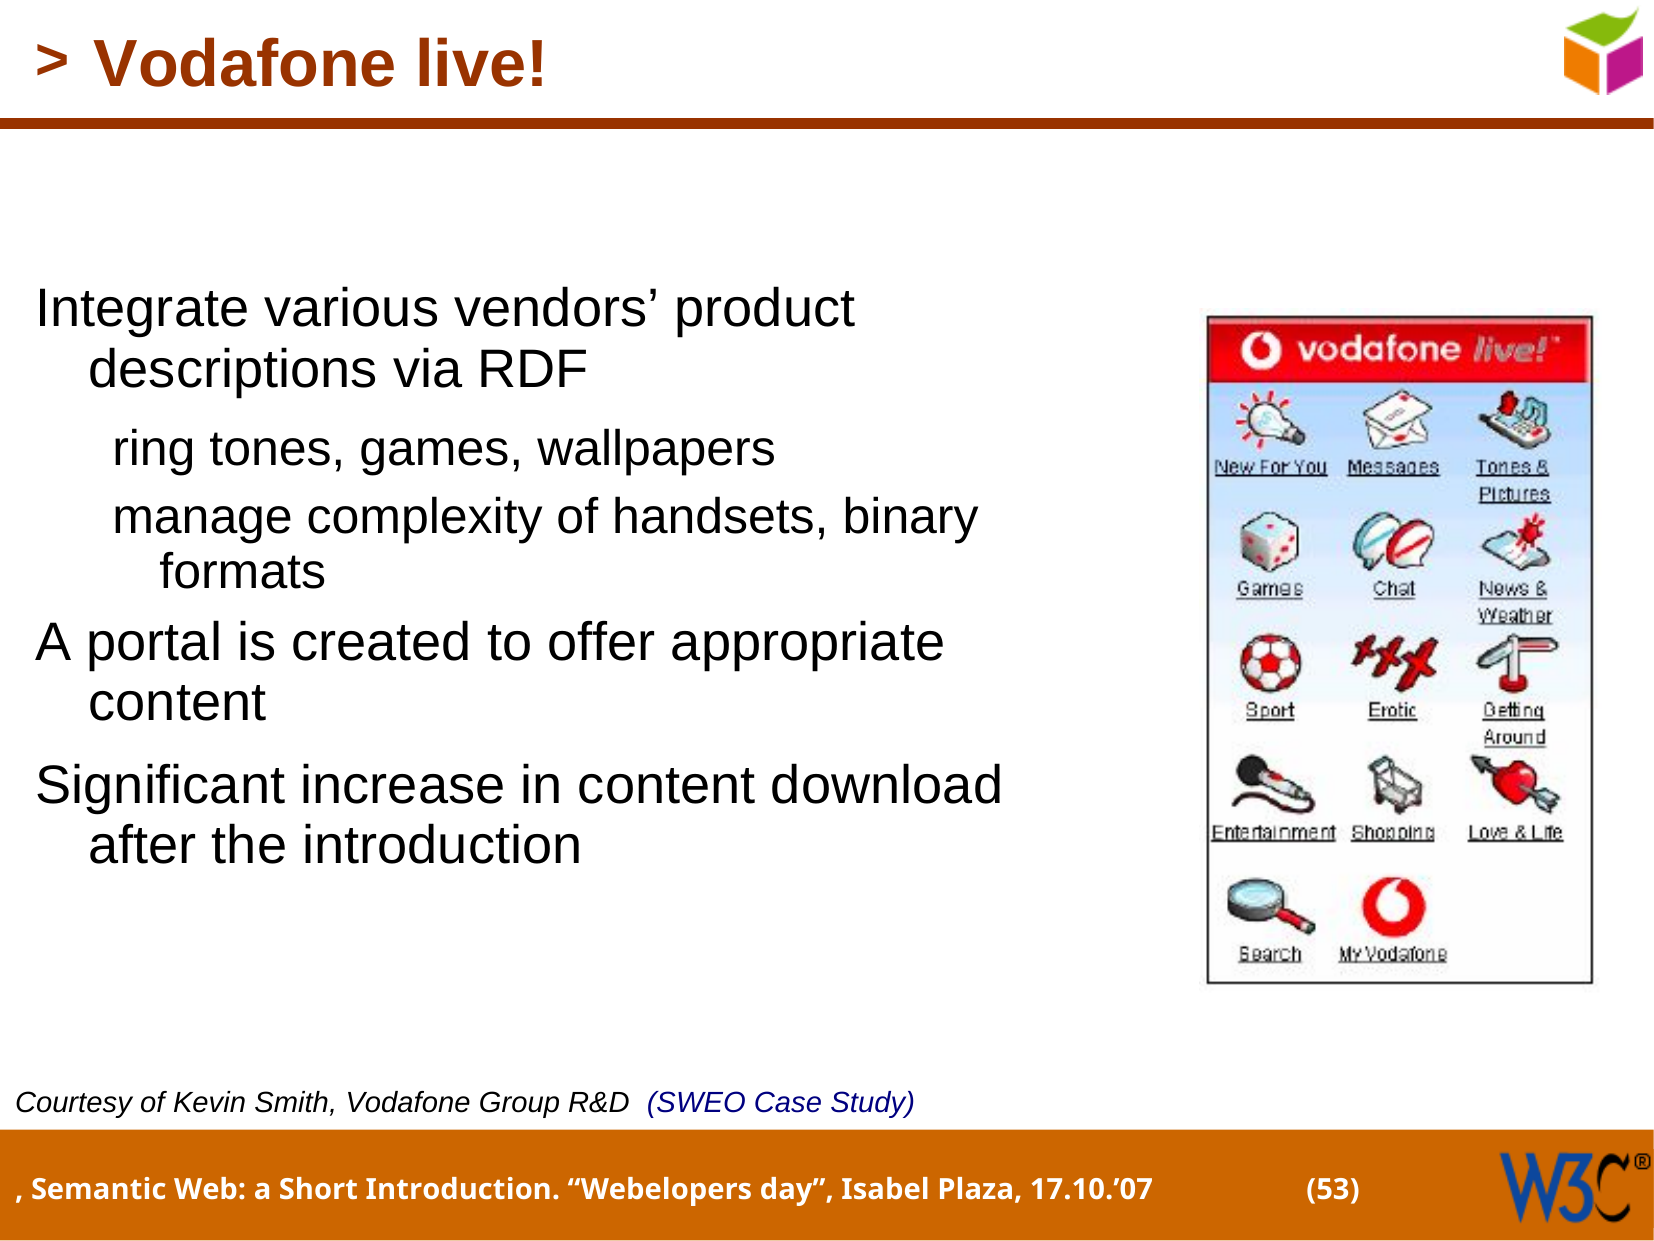

# Vodafone live!
Integrate various vendors’ product descriptions via RDF
ring tones, games, wallpapers
manage complexity of handsets, binary formats
A portal is created to offer appropriate content
Significant increase in content download after the introduction
Courtesy of Kevin Smith, Vodafone Group R&D (SWEO Case Study)